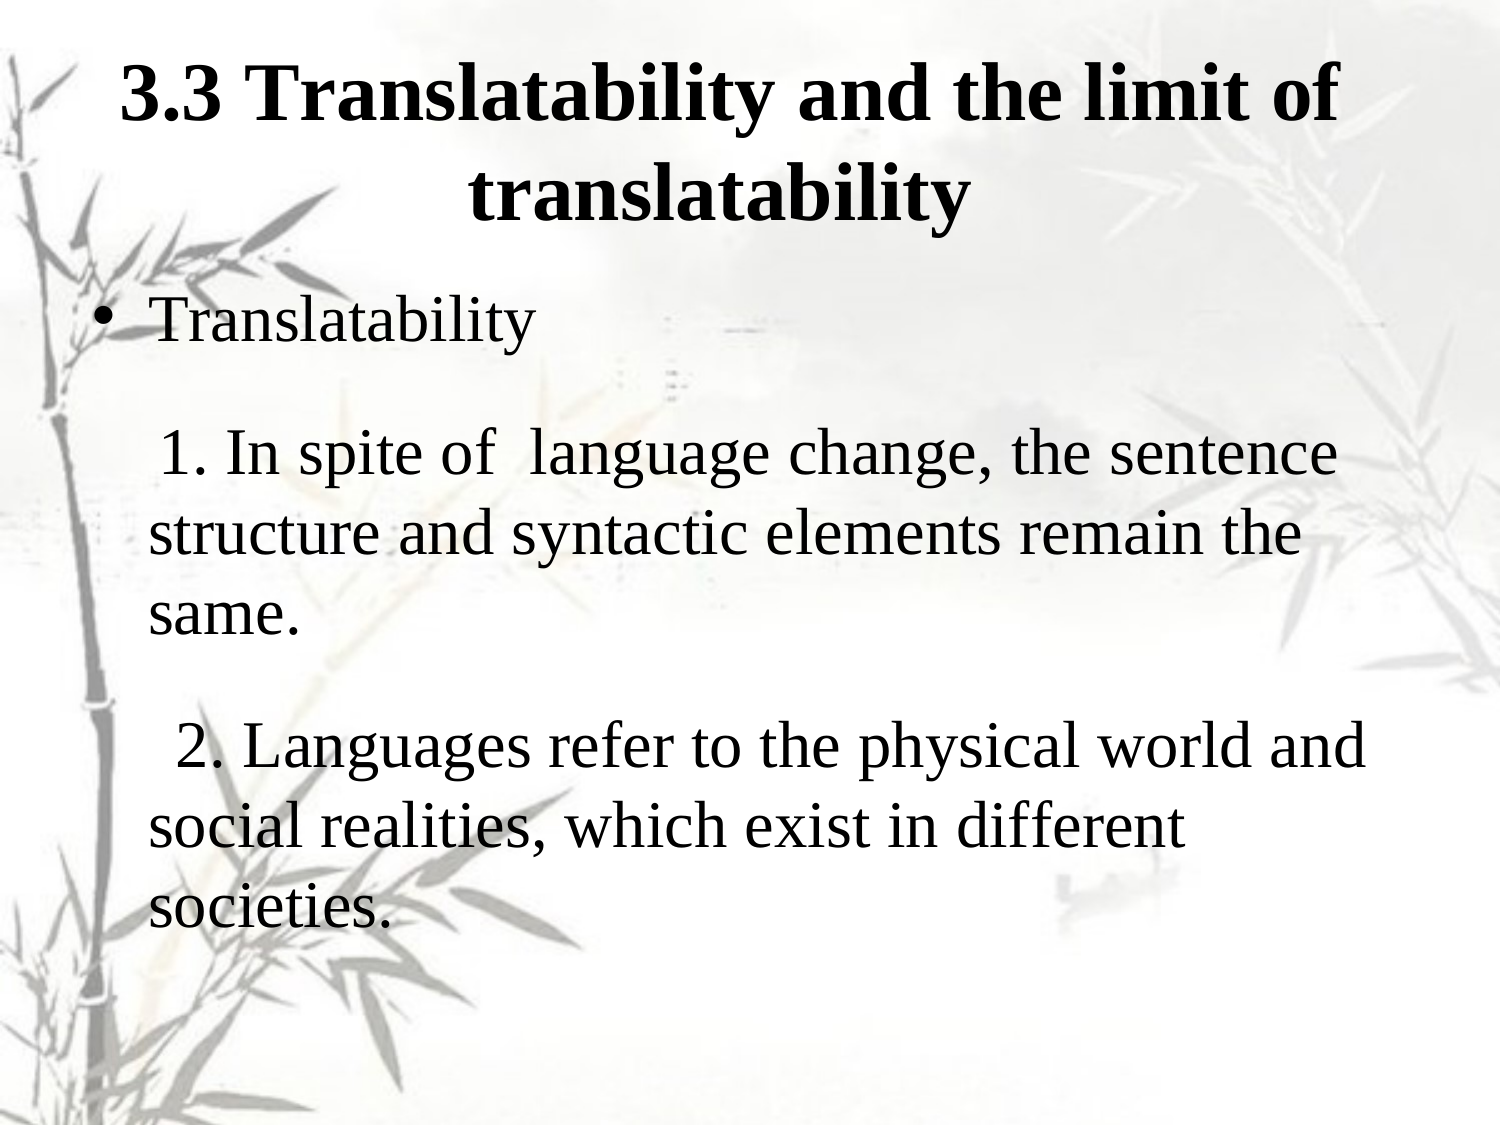

# 3.3 Translatability and the limit of translatability
Translatability
 1. In spite of language change, the sentence structure and syntactic elements remain the same.
 2. Languages refer to the physical world and social realities, which exist in different societies.